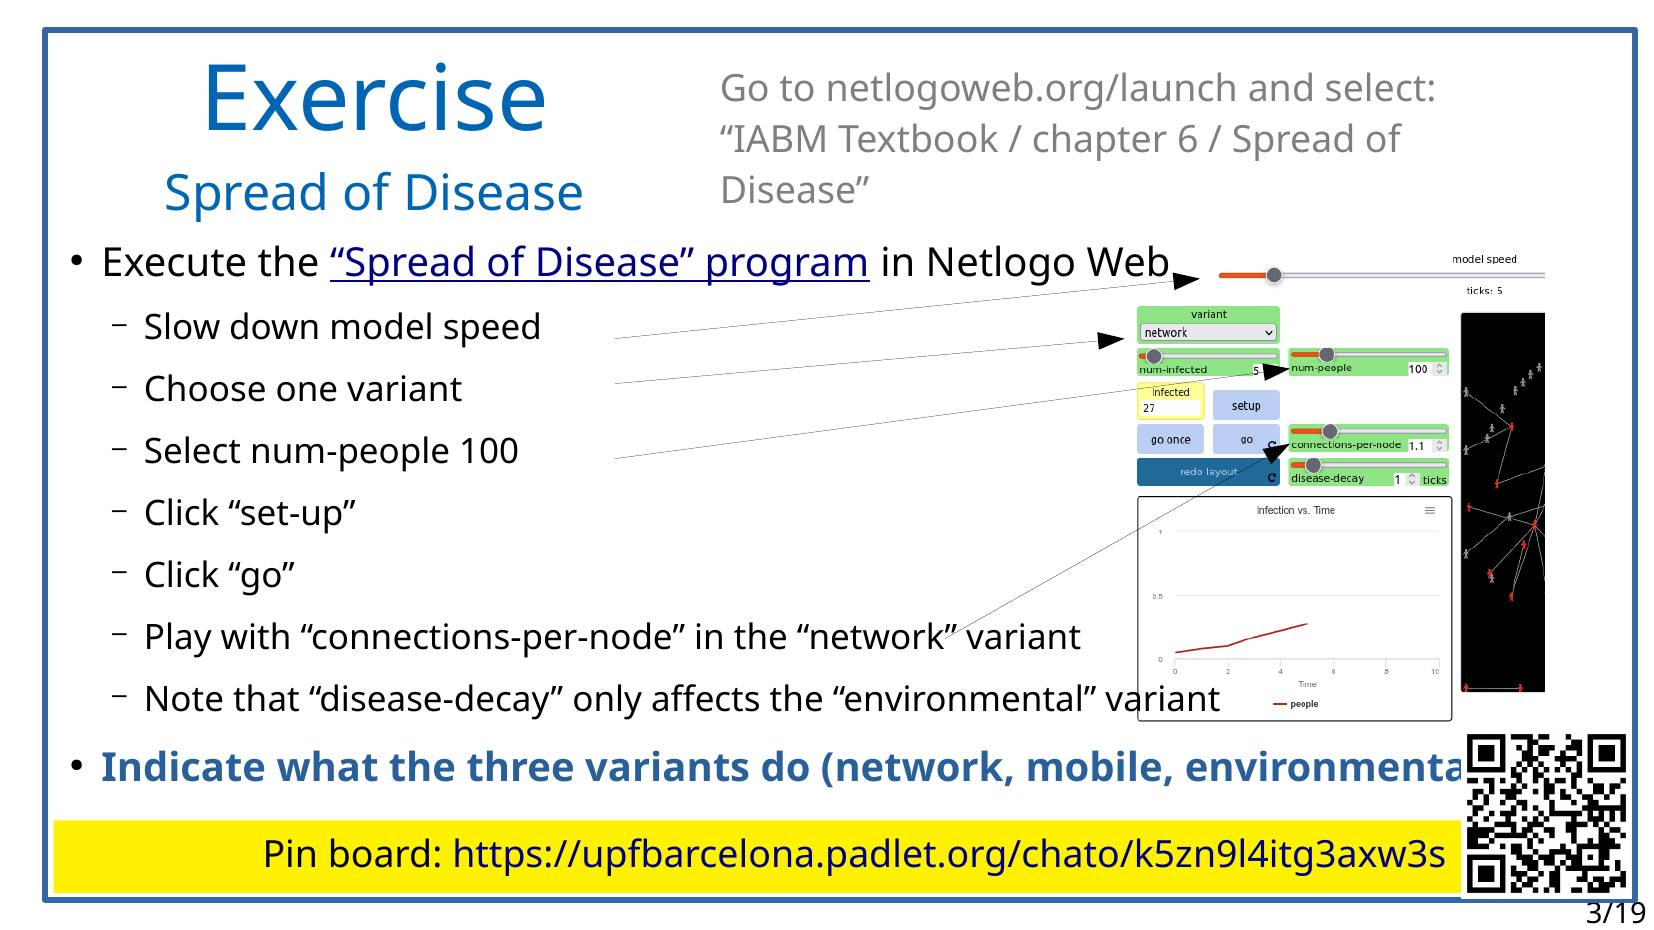

Exercise
Spread of Disease
Go to netlogoweb.org/launch and select:
“IABM Textbook / chapter 6 / Spread of Disease”
# Execute the “Spread of Disease” program in Netlogo Web
Slow down model speed
Choose one variant
Select num-people 100
Click “set-up”
Click “go”
Play with “connections-per-node” in the “network” variant
Note that “disease-decay” only affects the “environmental” variant
Indicate what the three variants do (network, mobile, environmental)
Pin board: https://upfbarcelona.padlet.org/chato/k5zn9l4itg3axw3s
3